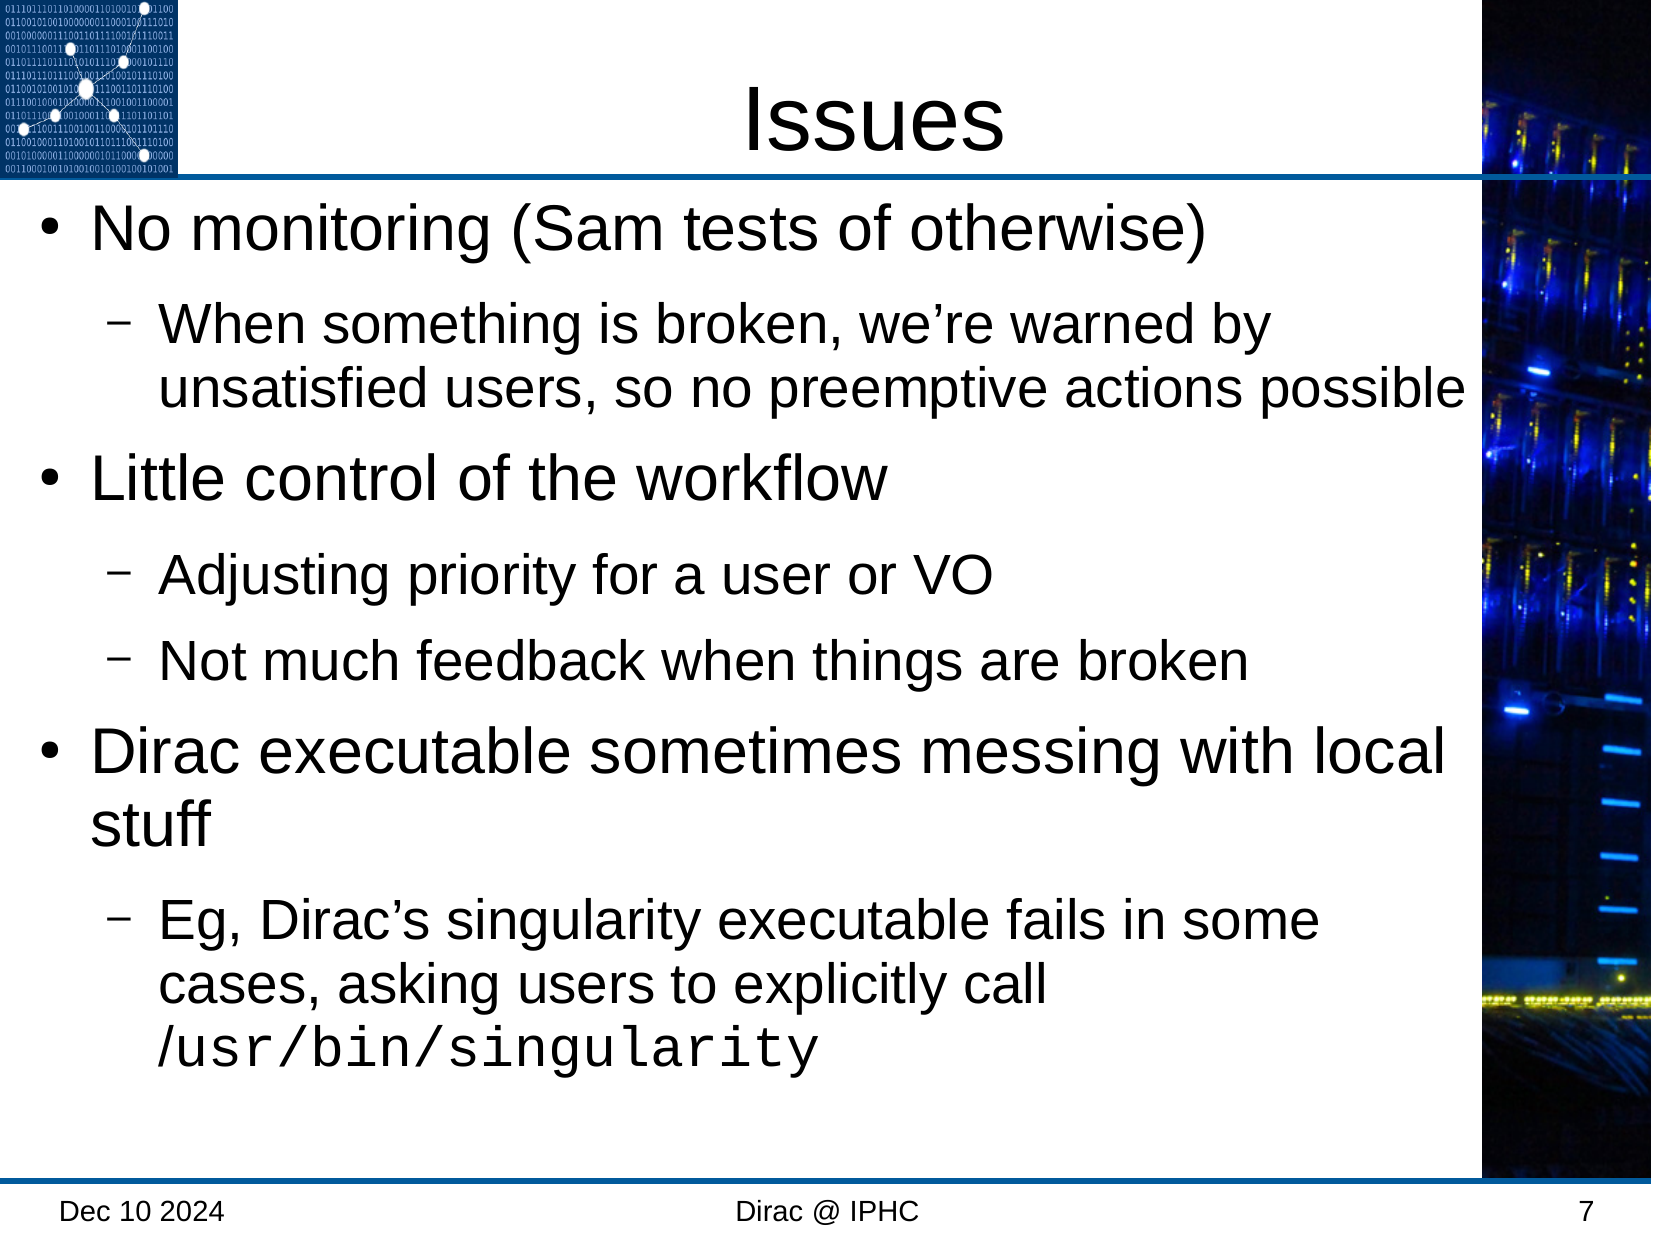

# Issues
No monitoring (Sam tests of otherwise)
When something is broken, we’re warned by unsatisfied users, so no preemptive actions possible
Little control of the workflow
Adjusting priority for a user or VO
Not much feedback when things are broken
Dirac executable sometimes messing with local stuff
Eg, Dirac’s singularity executable fails in some cases, asking users to explicitly call /usr/bin/singularity
10 décembre 2024
Dirac @ IPHC
7